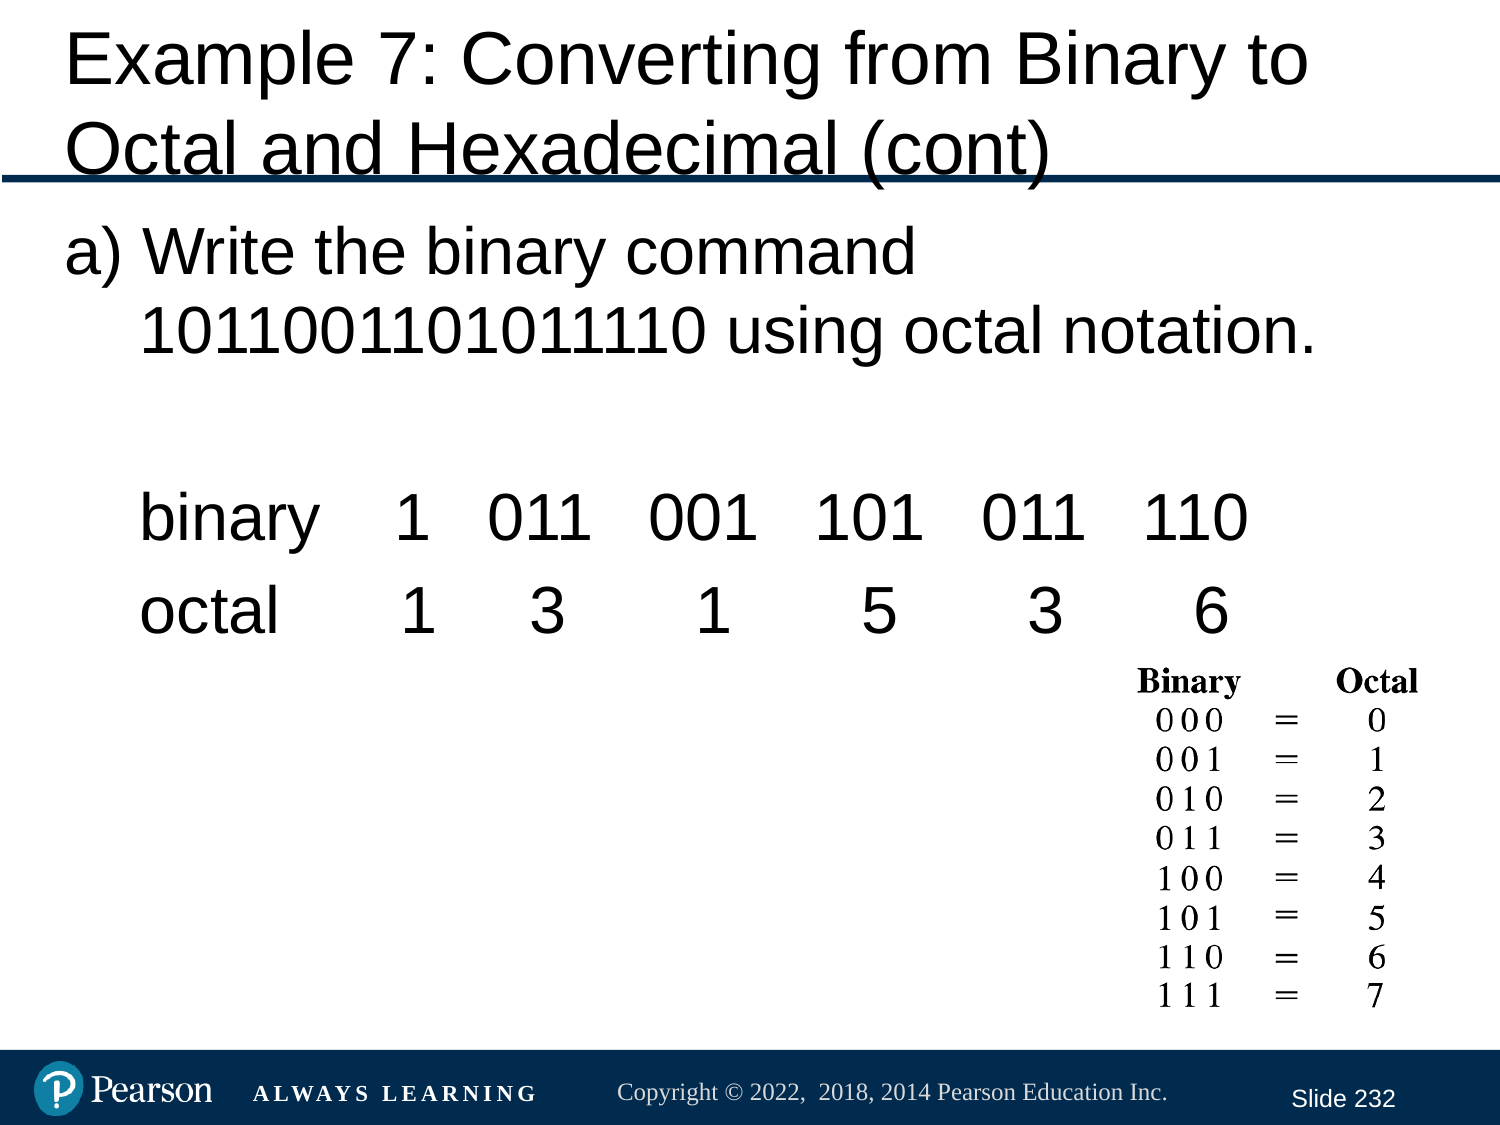

# Example 7: Converting from Binary to Octal and Hexadecimal (cont)
a) Write the binary command 1011001101011110 using octal notation.
	binary 1 011 001 101 011 110
	octal	 1 3 1 5 3 6